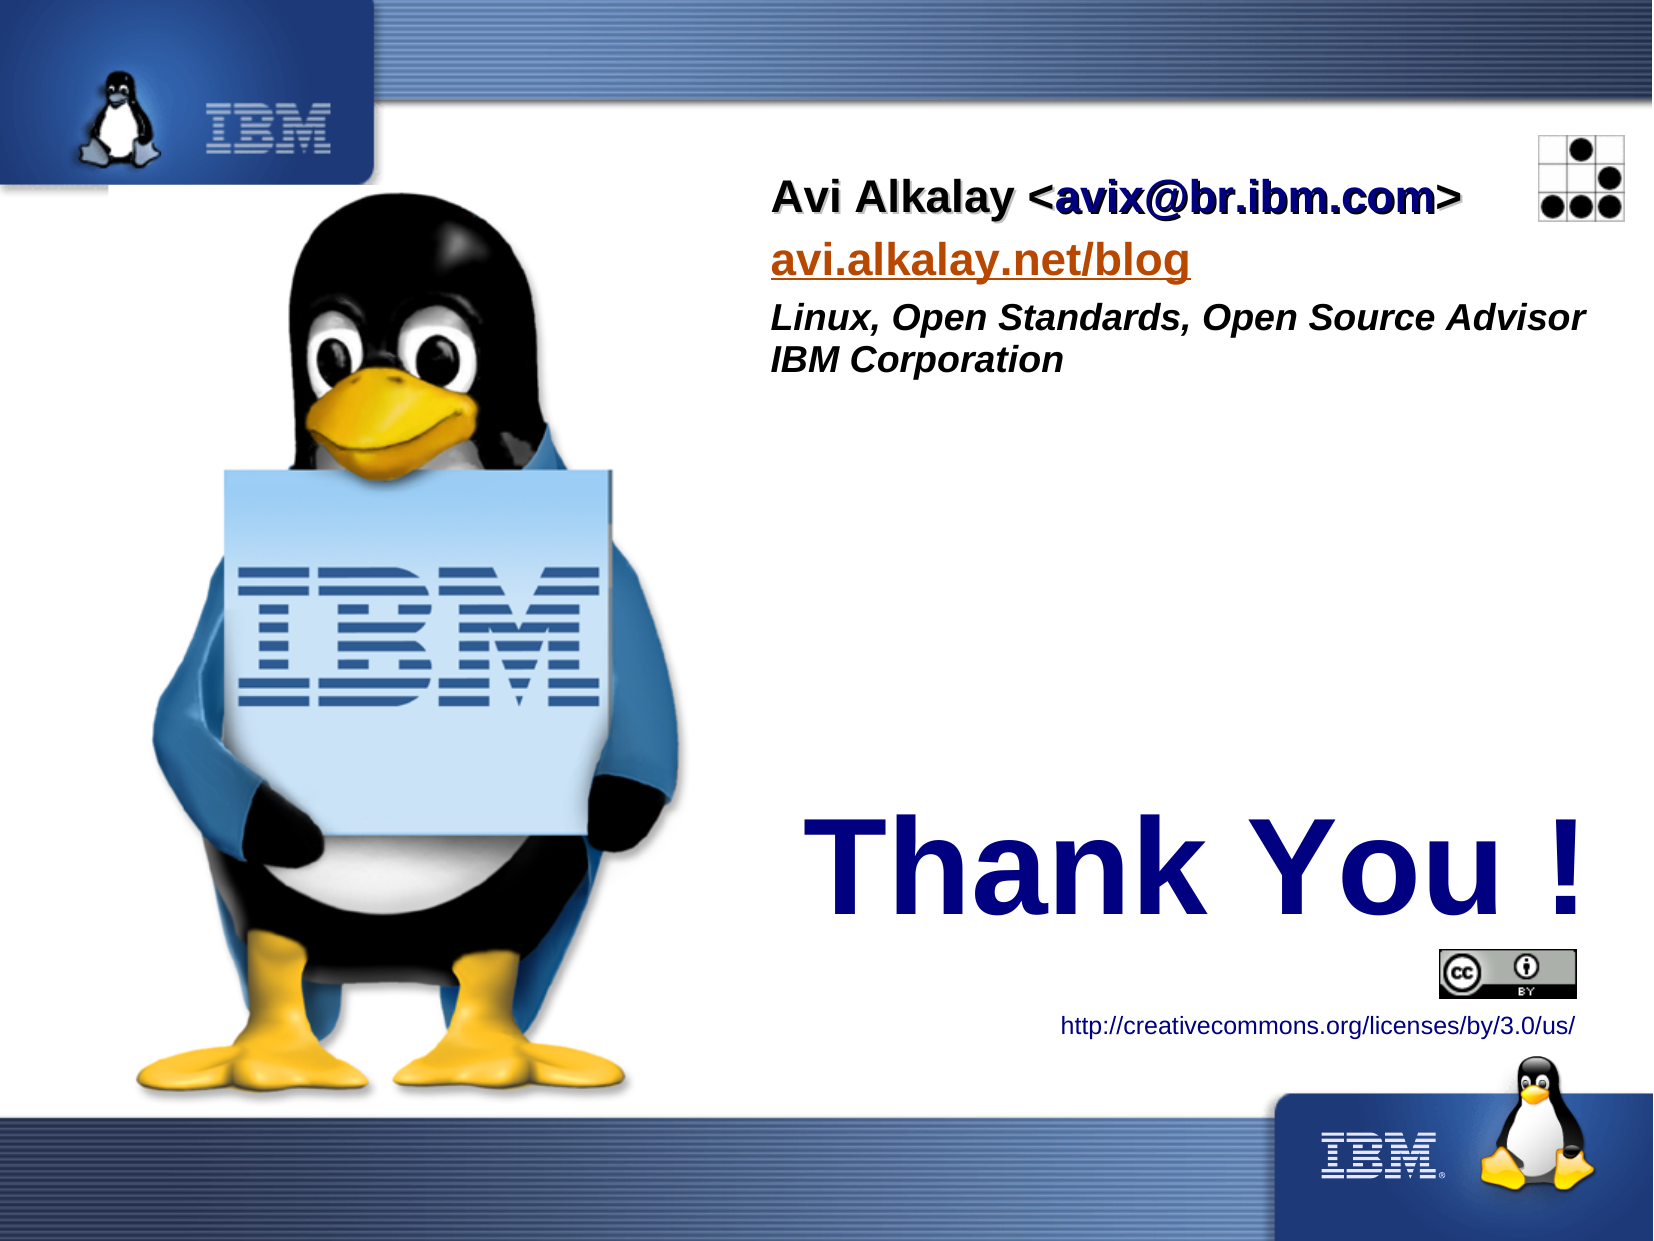

Avi Alkalay <avix@br.ibm.com>
avi.alkalay.net/blog
Linux, Open Standards, Open Source Advisor
IBM Corporation
Thank You !
http://creativecommons.org/licenses/by/3.0/us/